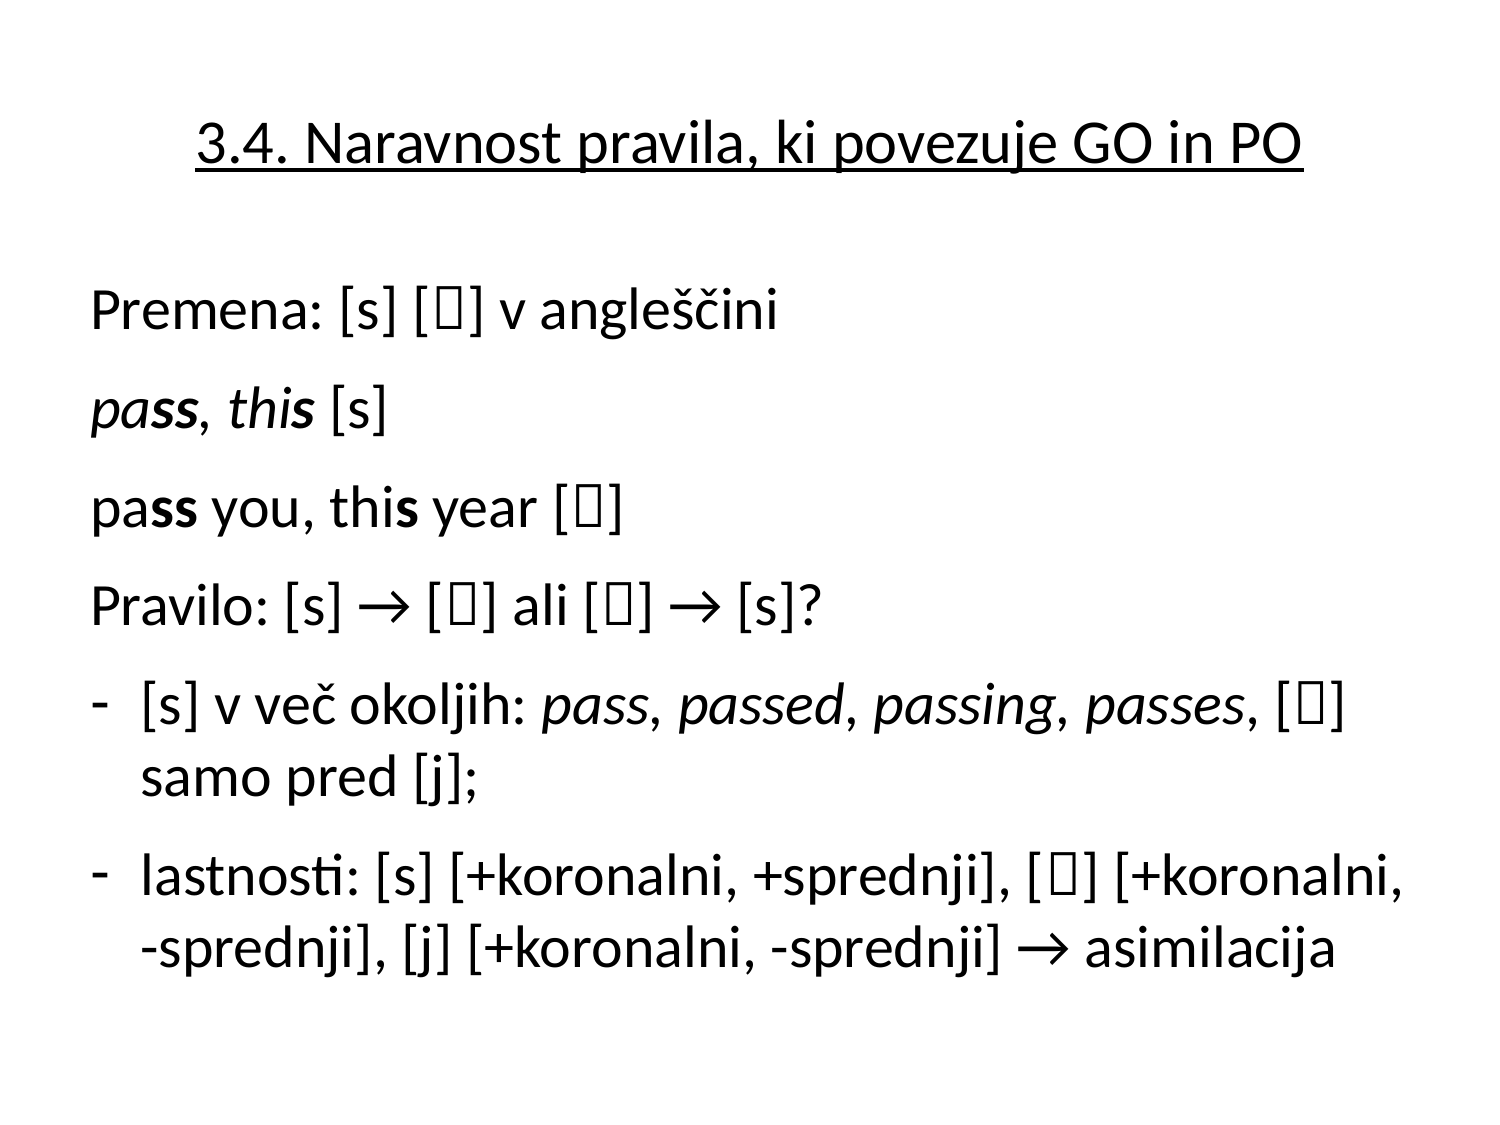

# 3.4. Naravnost pravila, ki povezuje GO in PO
Premena: [s] [] v angleščini
pass, this [s]
pass you, this year []
Pravilo: [s] → [] ali [] → [s]?
[s] v več okoljih: pass, passed, passing, passes, [] samo pred [j];
lastnosti: [s] [+koronalni, +sprednji], [] [+koronalni, -sprednji], [j] [+koronalni, -sprednji] → asimilacija